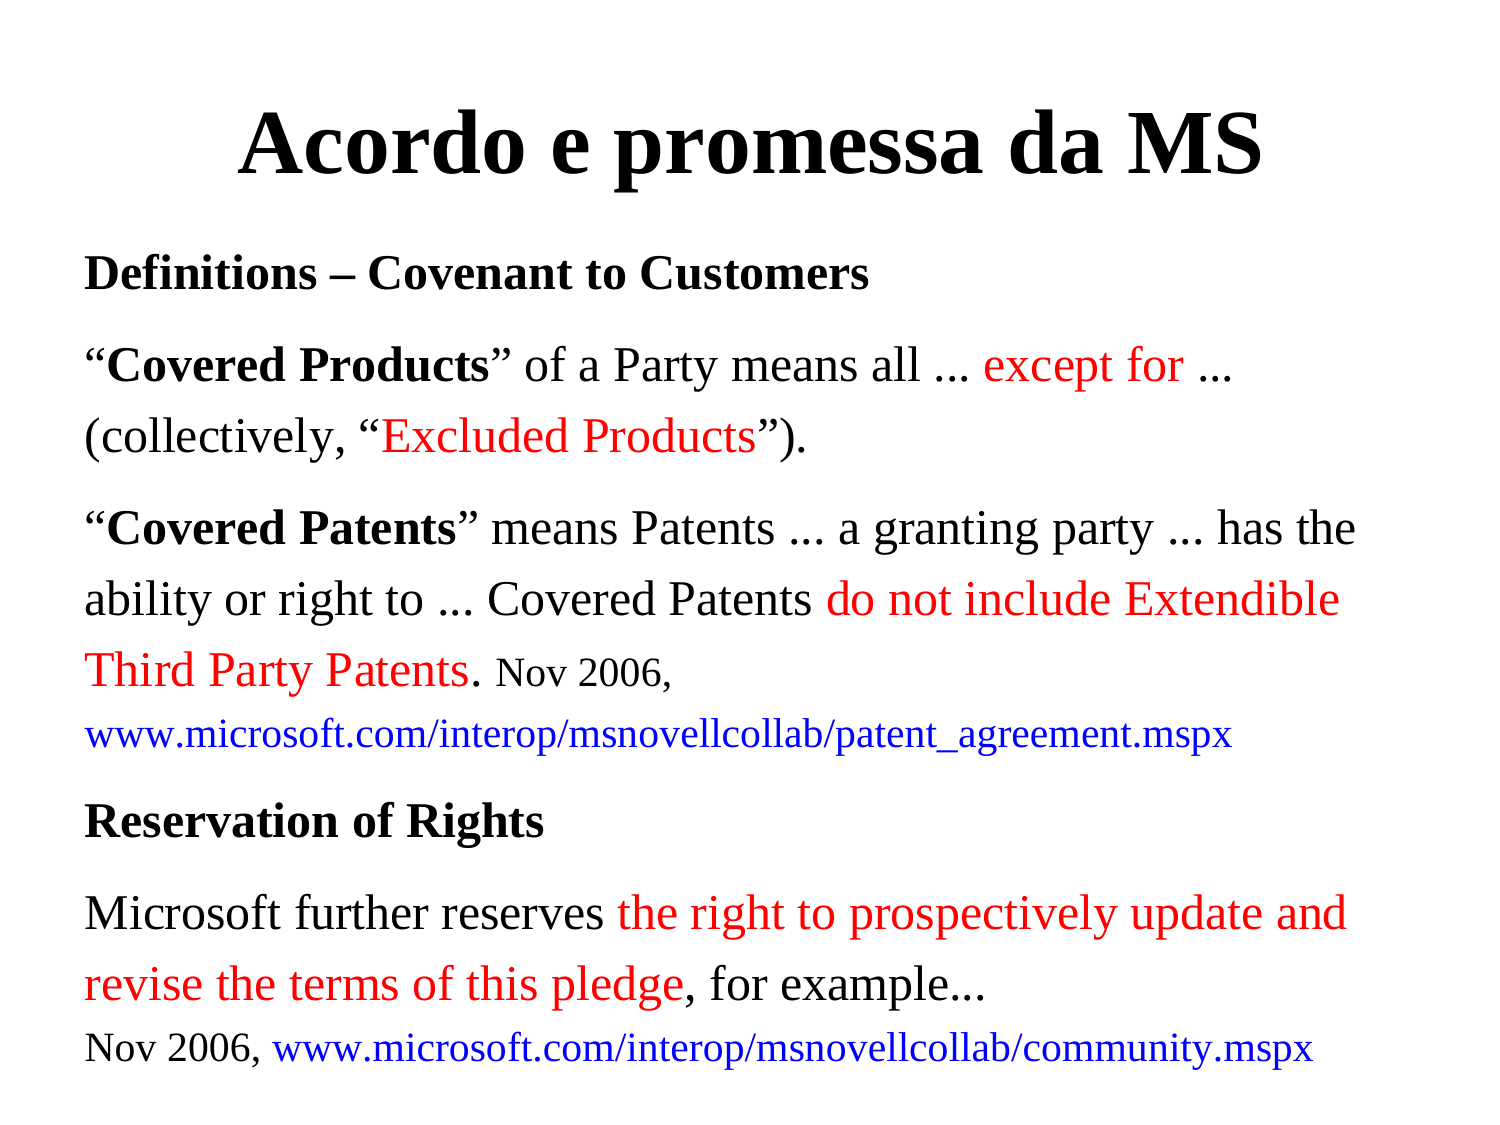

# Acordo e promessa da MS
Definitions – Covenant to Customers
“Covered Products” of a Party means all ... except for ... (collectively, “Excluded Products”).
“Covered Patents” means Patents ... a granting party ... has the ability or right to ... Covered Patents do not include Extendible Third Party Patents. Nov 2006, www.microsoft.com/interop/msnovellcollab/patent_agreement.mspx
Reservation of Rights
Microsoft further reserves the right to prospectively update and revise the terms of this pledge, for example...
Nov 2006, www.microsoft.com/interop/msnovellcollab/community.mspx